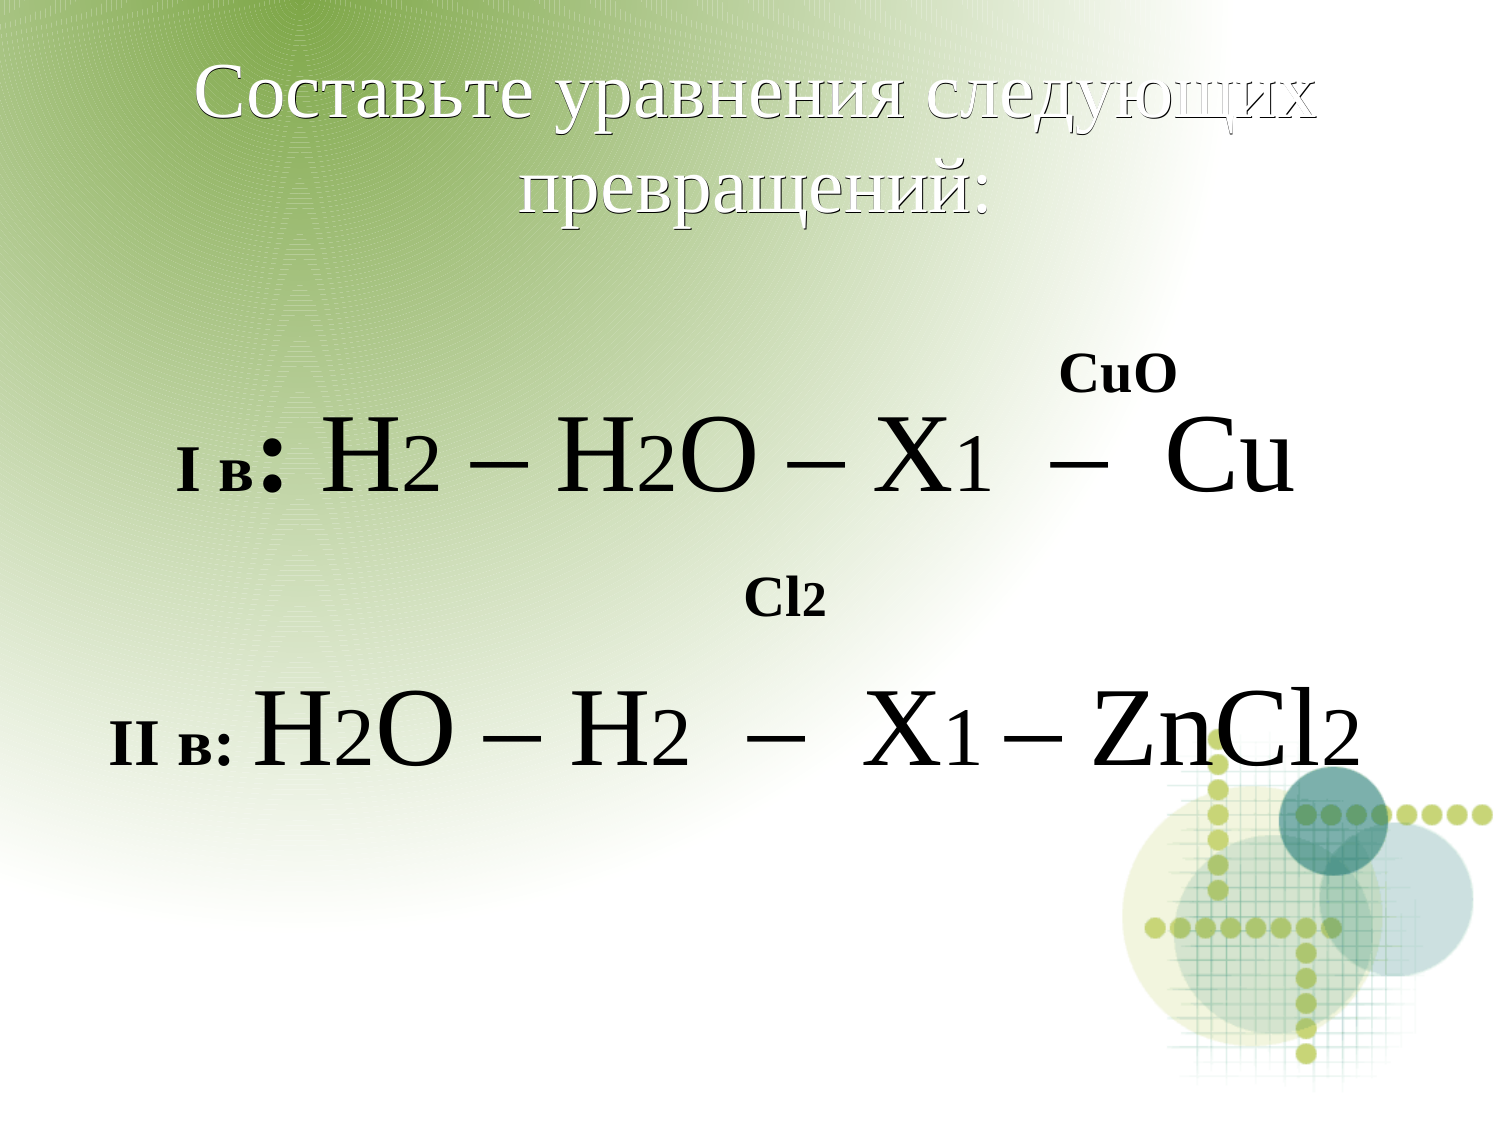

# Составьте уравнения следующих превращений:
I в: H2 – H2O – X1 – Cu
II в: H2O – H2 – X1 – ZnCl2
 CuO
Cl2